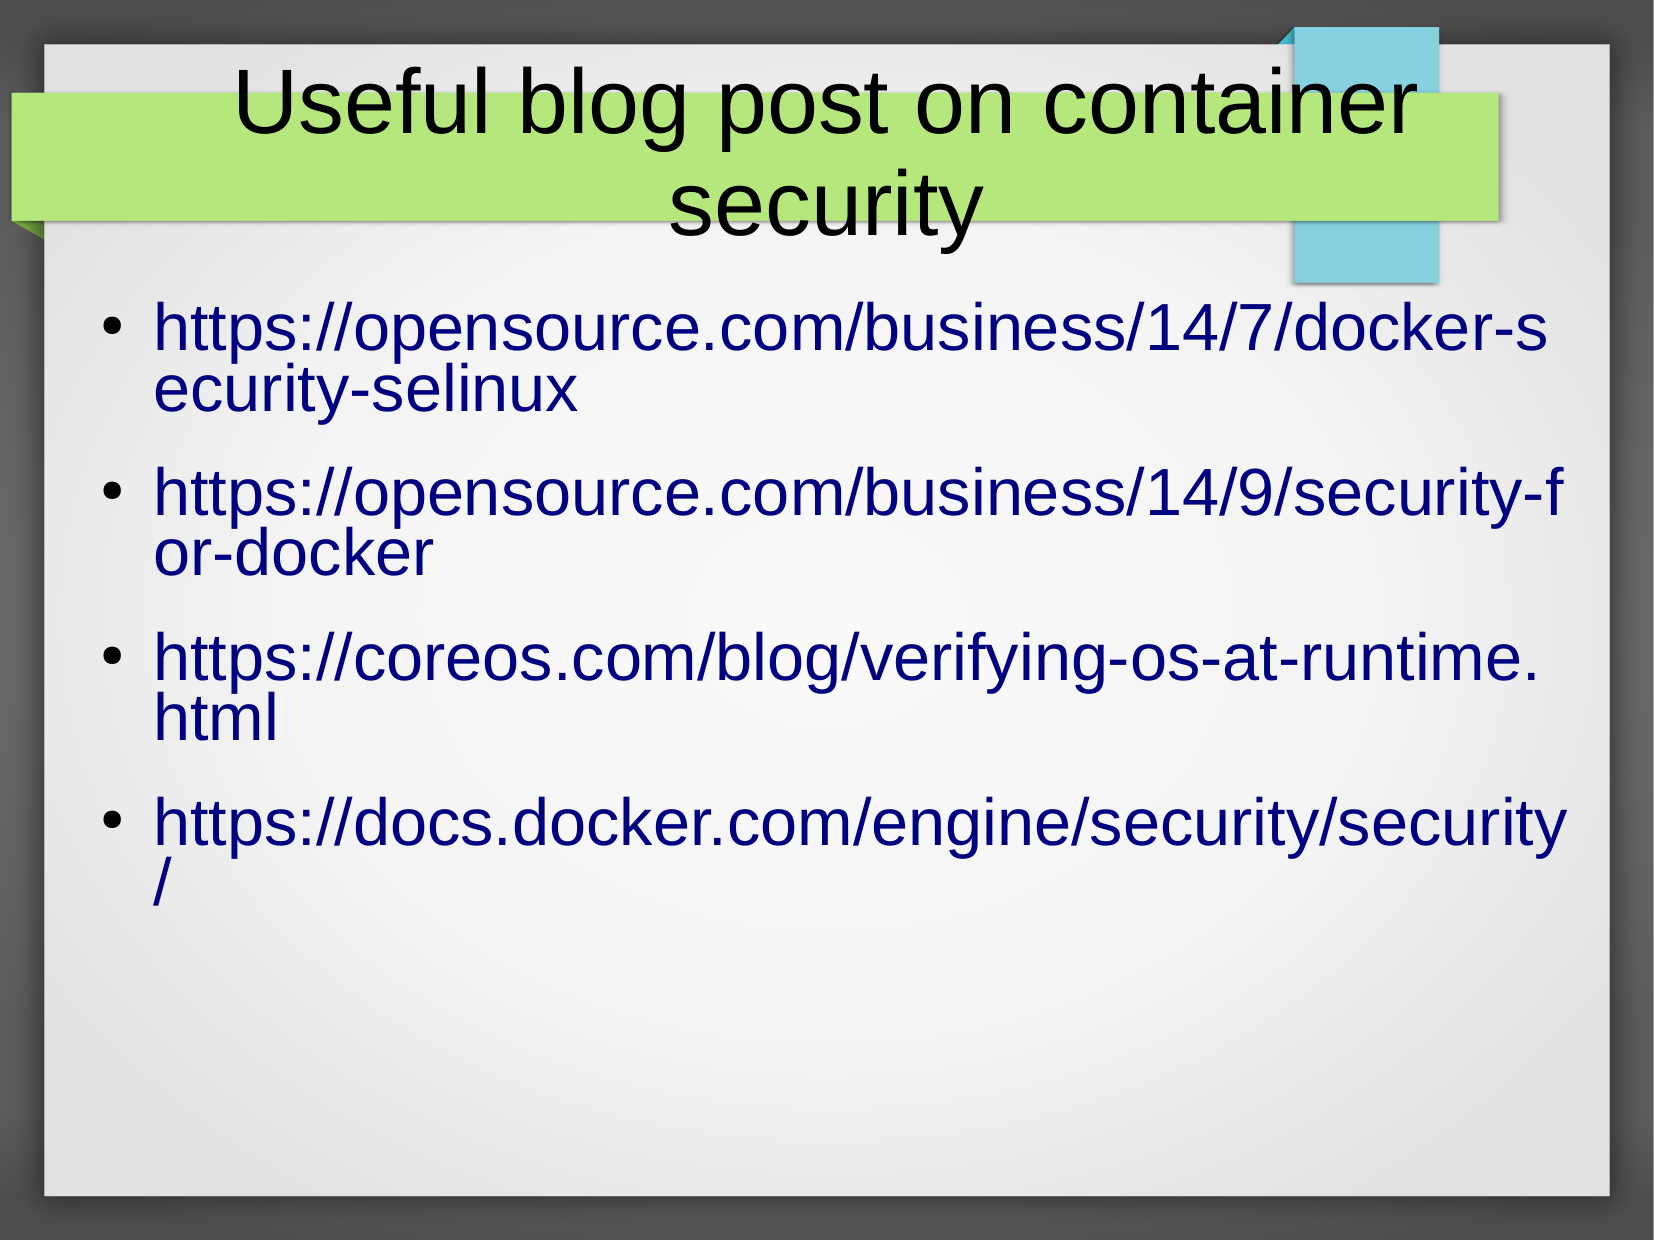

# Useful blog post on container security
https://opensource.com/business/14/7/docker-security-selinux
https://opensource.com/business/14/9/security-for-docker
https://coreos.com/blog/verifying-os-at-runtime.html
https://docs.docker.com/engine/security/security/